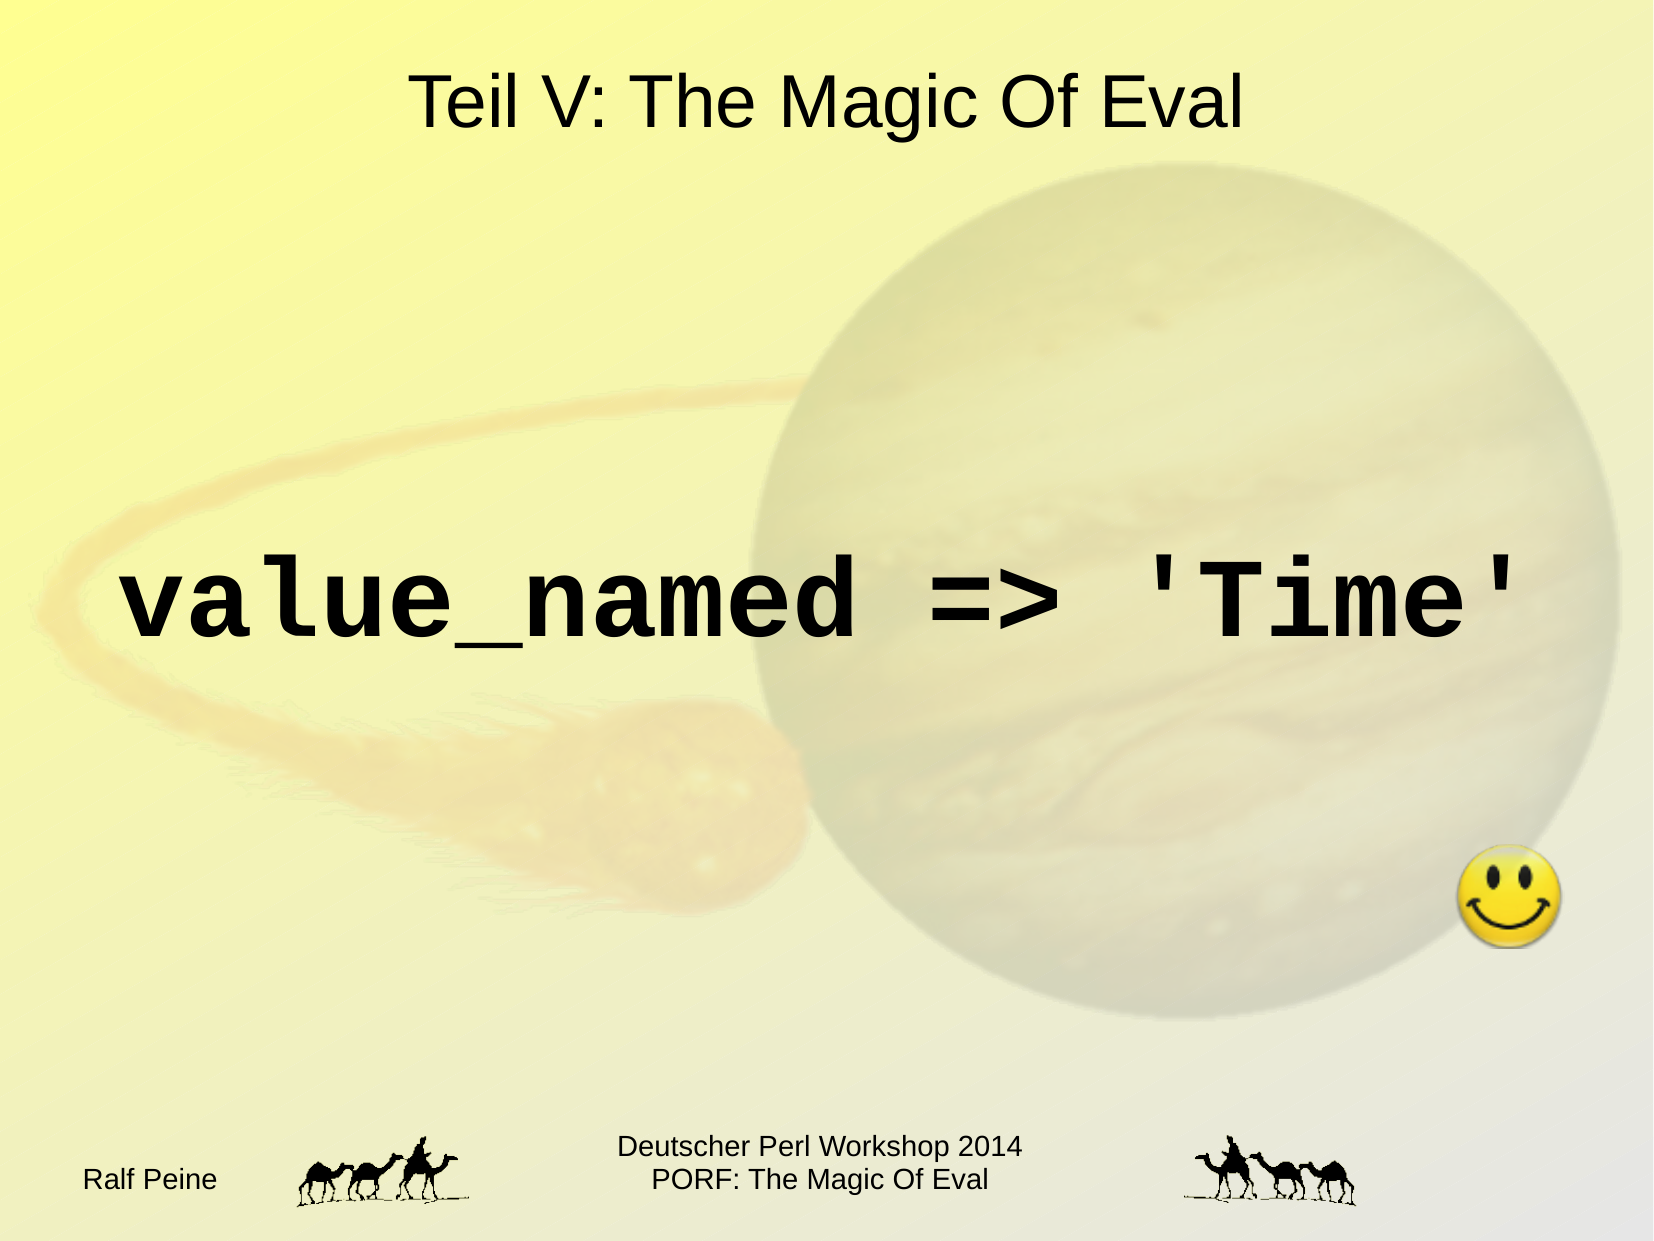

# Teil V: The Magic Of Eval
value_named => 'Time'